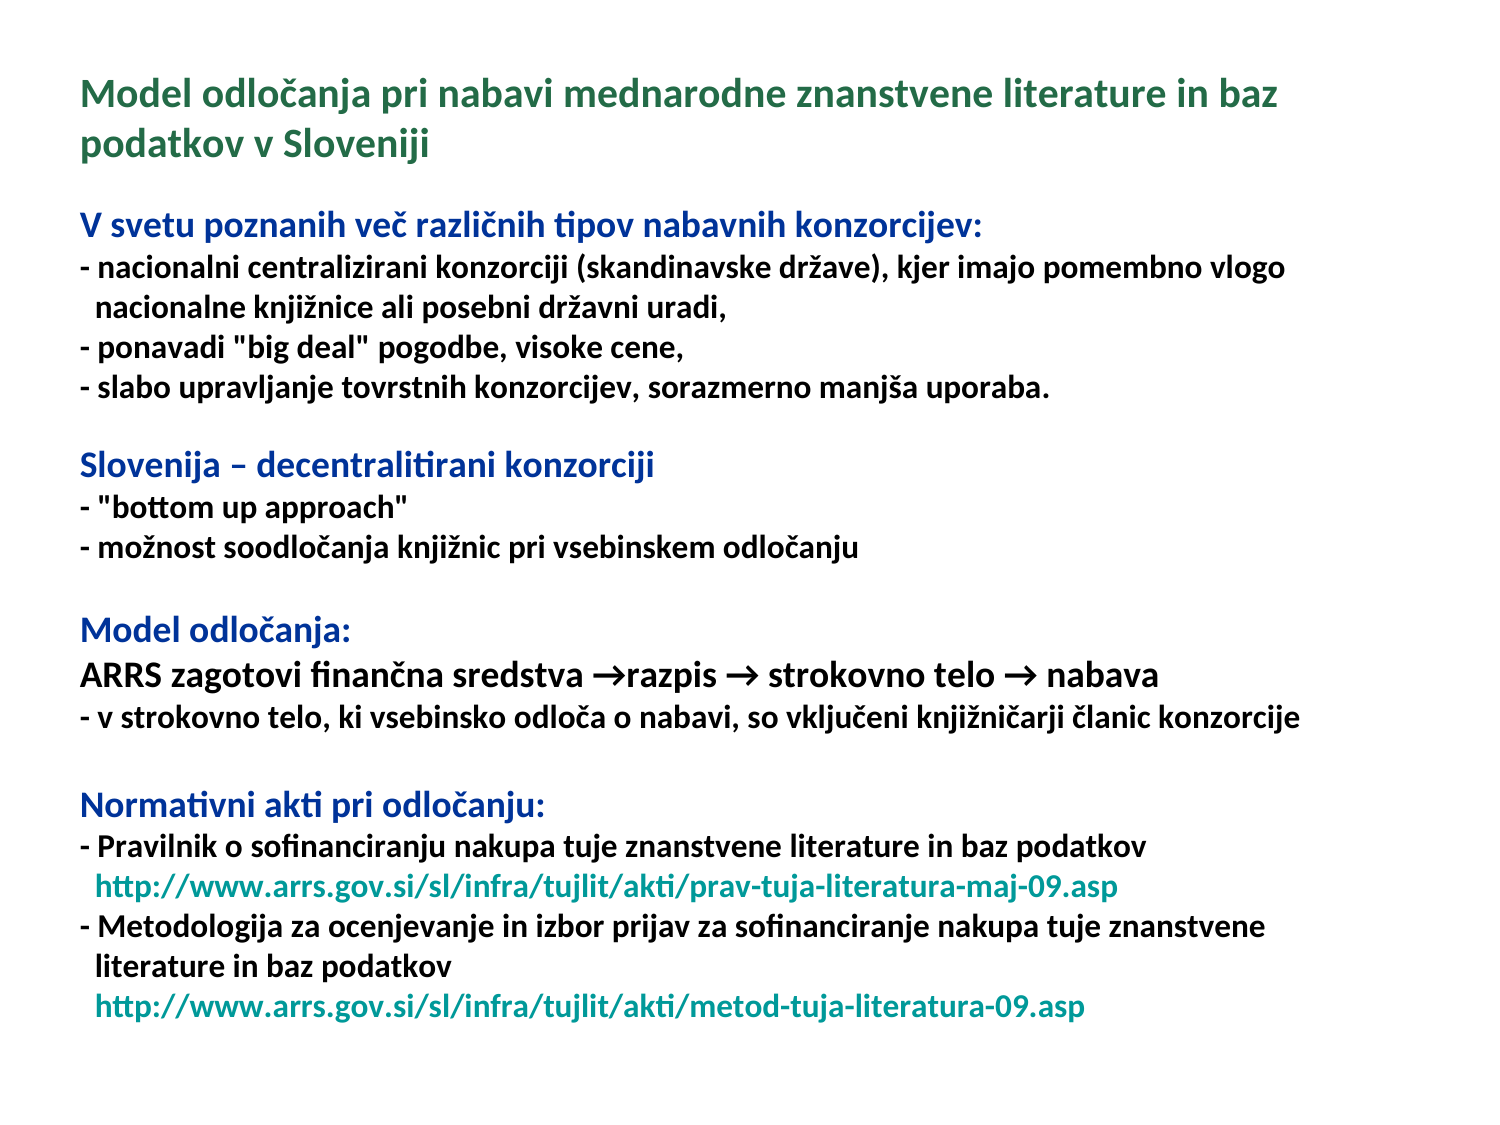

# Model odločanja pri nabavi mednarodne znanstvene literature in baz podatkov v Sloveniji V svetu poznanih več različnih tipov nabavnih konzorcijev: - nacionalni centralizirani konzorciji (skandinavske države), kjer imajo pomembno vlogo nacionalne knjižnice ali posebni državni uradi, - ponavadi "big deal" pogodbe, visoke cene, - slabo upravljanje tovrstnih konzorcijev, sorazmerno manjša uporaba. Slovenija – decentralitirani konzorciji - "bottom up approach" - možnost soodločanja knjižnic pri vsebinskem odločanju Model odločanja: ARRS zagotovi finančna sredstva →razpis → strokovno telo → nabava - v strokovno telo, ki vsebinsko odloča o nabavi, so vključeni knjižničarji članic konzorcije Normativni akti pri odločanju: - Pravilnik o sofinanciranju nakupa tuje znanstvene literature in baz podatkov http://www.arrs.gov.si/sl/infra/tujlit/akti/prav-tuja-literatura-maj-09.asp - Metodologija za ocenjevanje in izbor prijav za sofinanciranje nakupa tuje znanstvene literature in baz podatkov http://www.arrs.gov.si/sl/infra/tujlit/akti/metod-tuja-literatura-09.asp